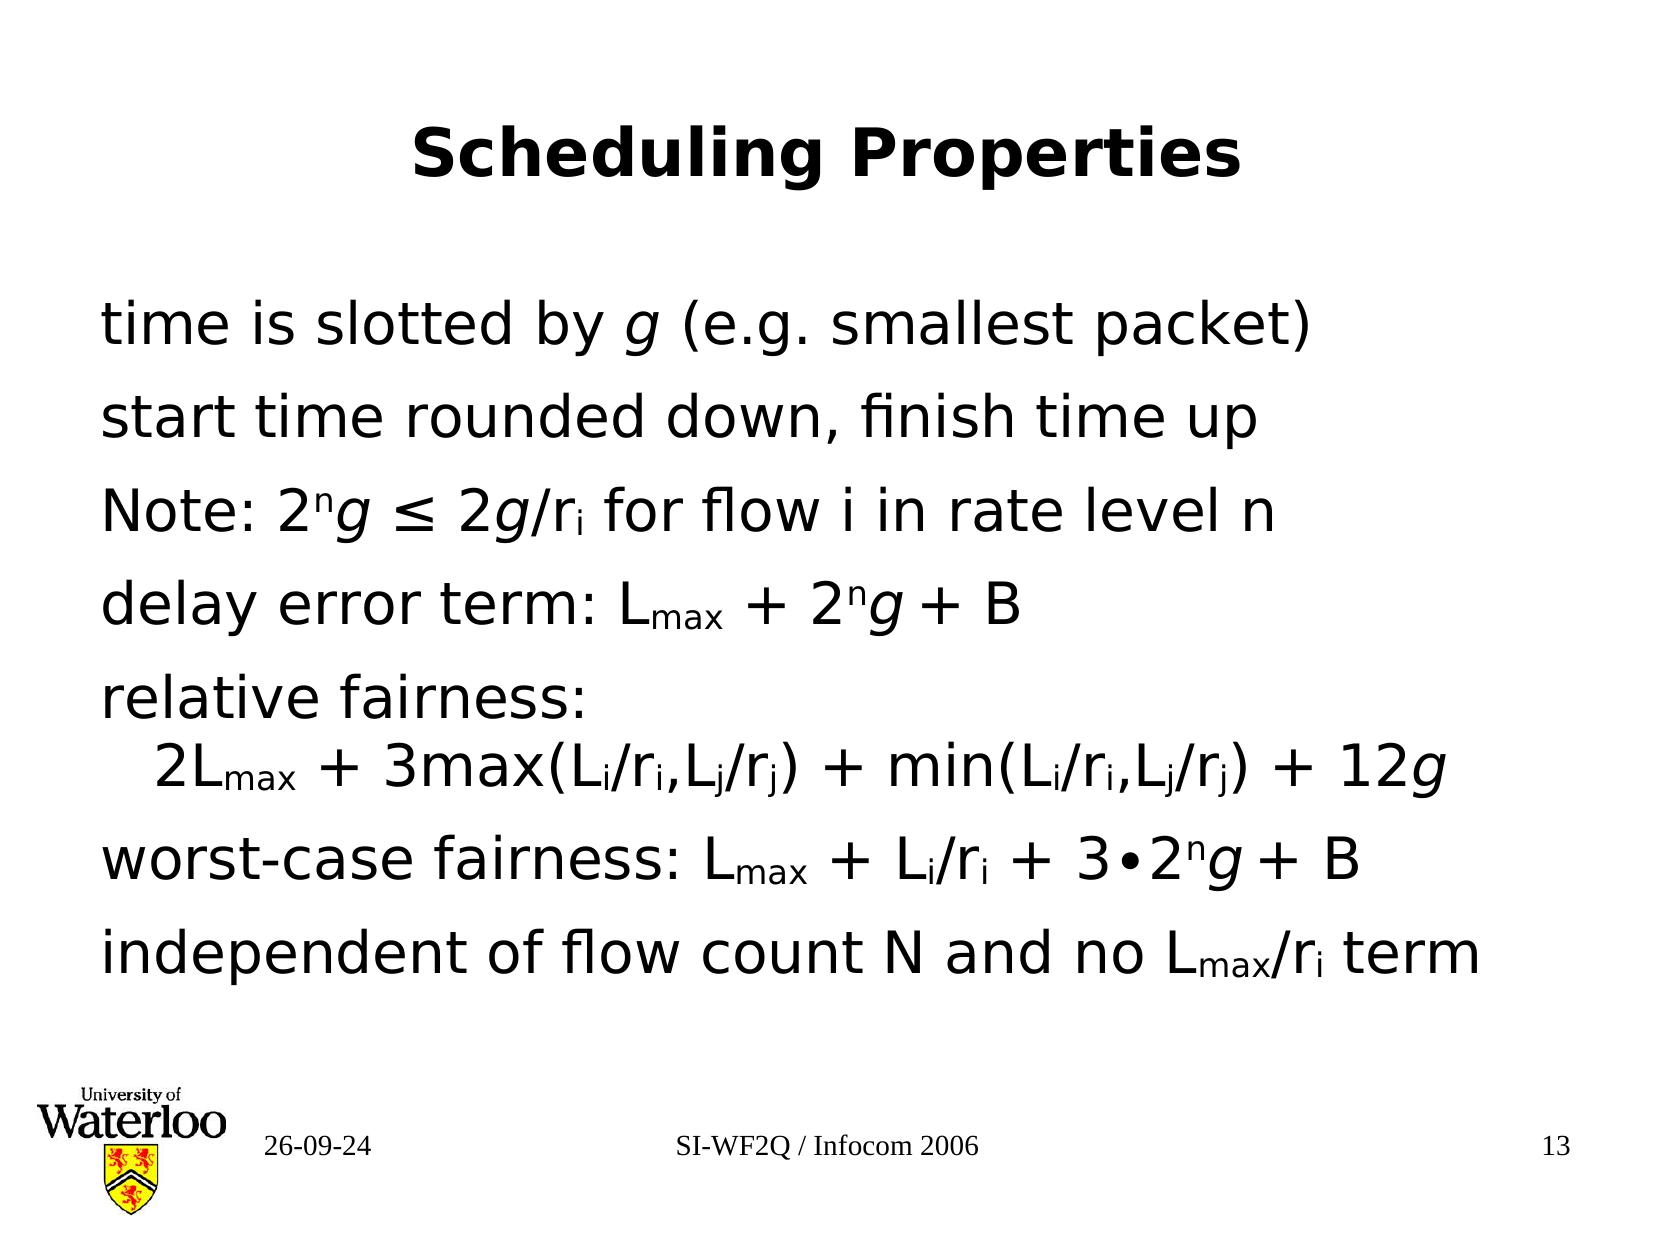

# Scheduling Properties
time is slotted by g (e.g. smallest packet)
start time rounded down, finish time up
Note: 2ng ≤ 2g/ri for flow i in rate level n
delay error term: Lmax + 2ng + B
relative fairness:
2Lmax + 3max(Li/ri,Lj/rj) + min(Li/ri,Lj/rj) + 12g
worst-case fairness: Lmax + Li/ri + 3∙2ng + B
independent of flow count N and no Lmax/ri term
SI-WF2Q / Infocom 2006
13